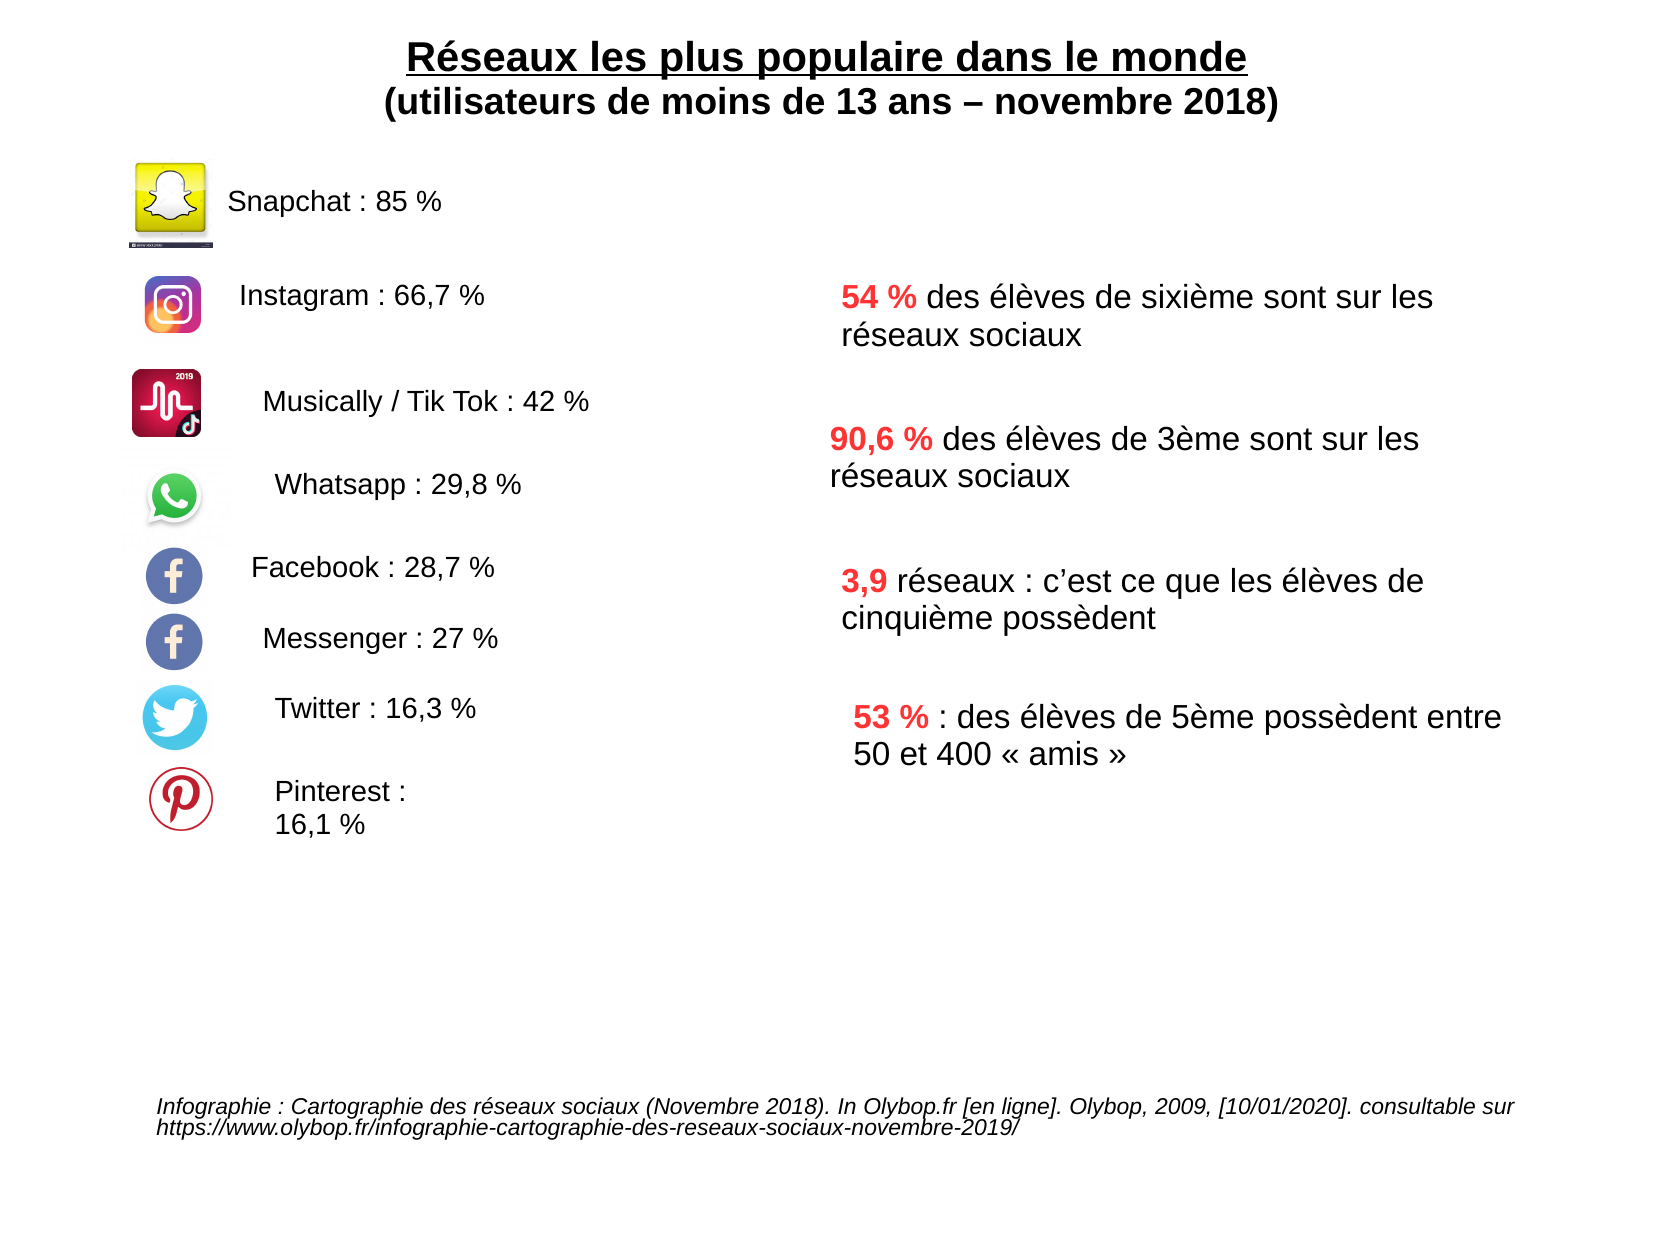

# Réseaux les plus populaire dans le monde (utilisateurs de moins de 13 ans – novembre 2018)
Snapchat : 85 %
Instagram : 66,7 %
54 % des élèves de sixième sont sur les réseaux sociaux
Musically / Tik Tok : 42 %
90,6 % des élèves de 3ème sont sur les réseaux sociaux
Whatsapp : 29,8 %
Facebook : 28,7 %
3,9 réseaux : c’est ce que les élèves de cinquième possèdent
Messenger : 27 %
Twitter : 16,3 %
53 % : des élèves de 5ème possèdent entre 50 et 400 « amis »
Pinterest : 16,1 %
Infographie : Cartographie des réseaux sociaux (Novembre 2018). In Olybop.fr [en ligne]. Olybop, 2009, [10/01/2020]. consultable sur https://www.olybop.fr/infographie-cartographie-des-reseaux-sociaux-novembre-2019/